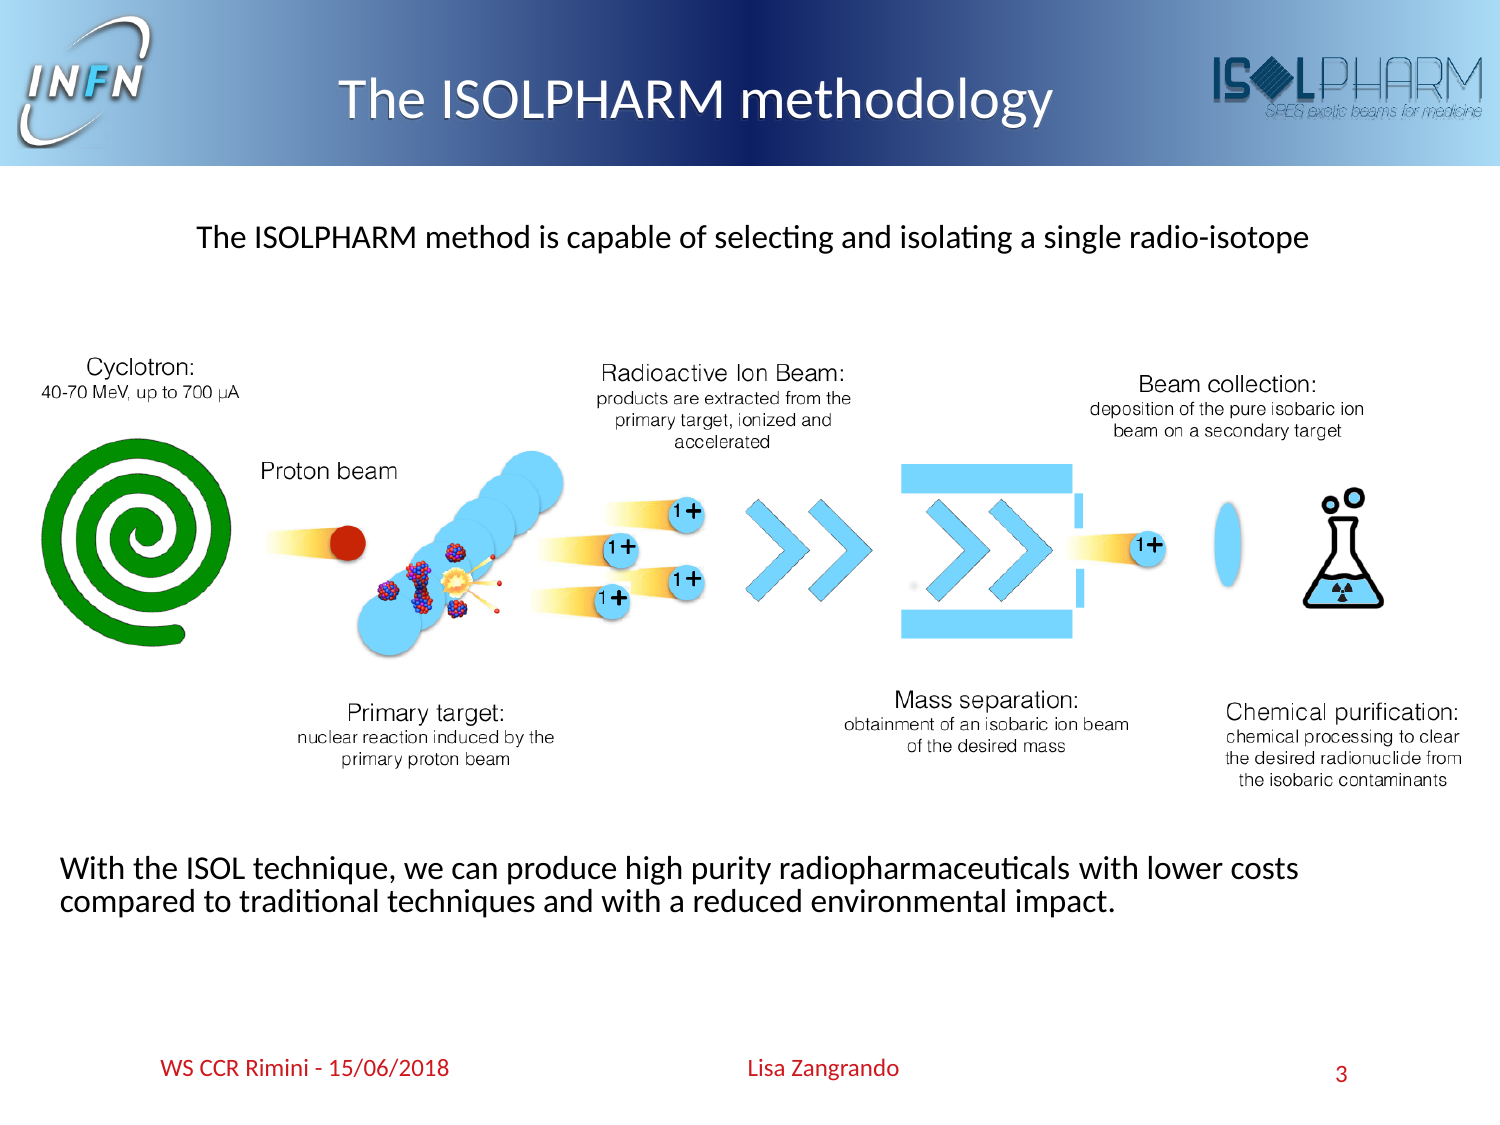

#
The ISOLPHARM methodology
The ISOLPHARM method is capable of selecting and isolating a single radio-isotope
With the ISOL technique, we can produce high purity radiopharmaceuticals with lower costs compared to traditional techniques and with a reduced environmental impact.
3